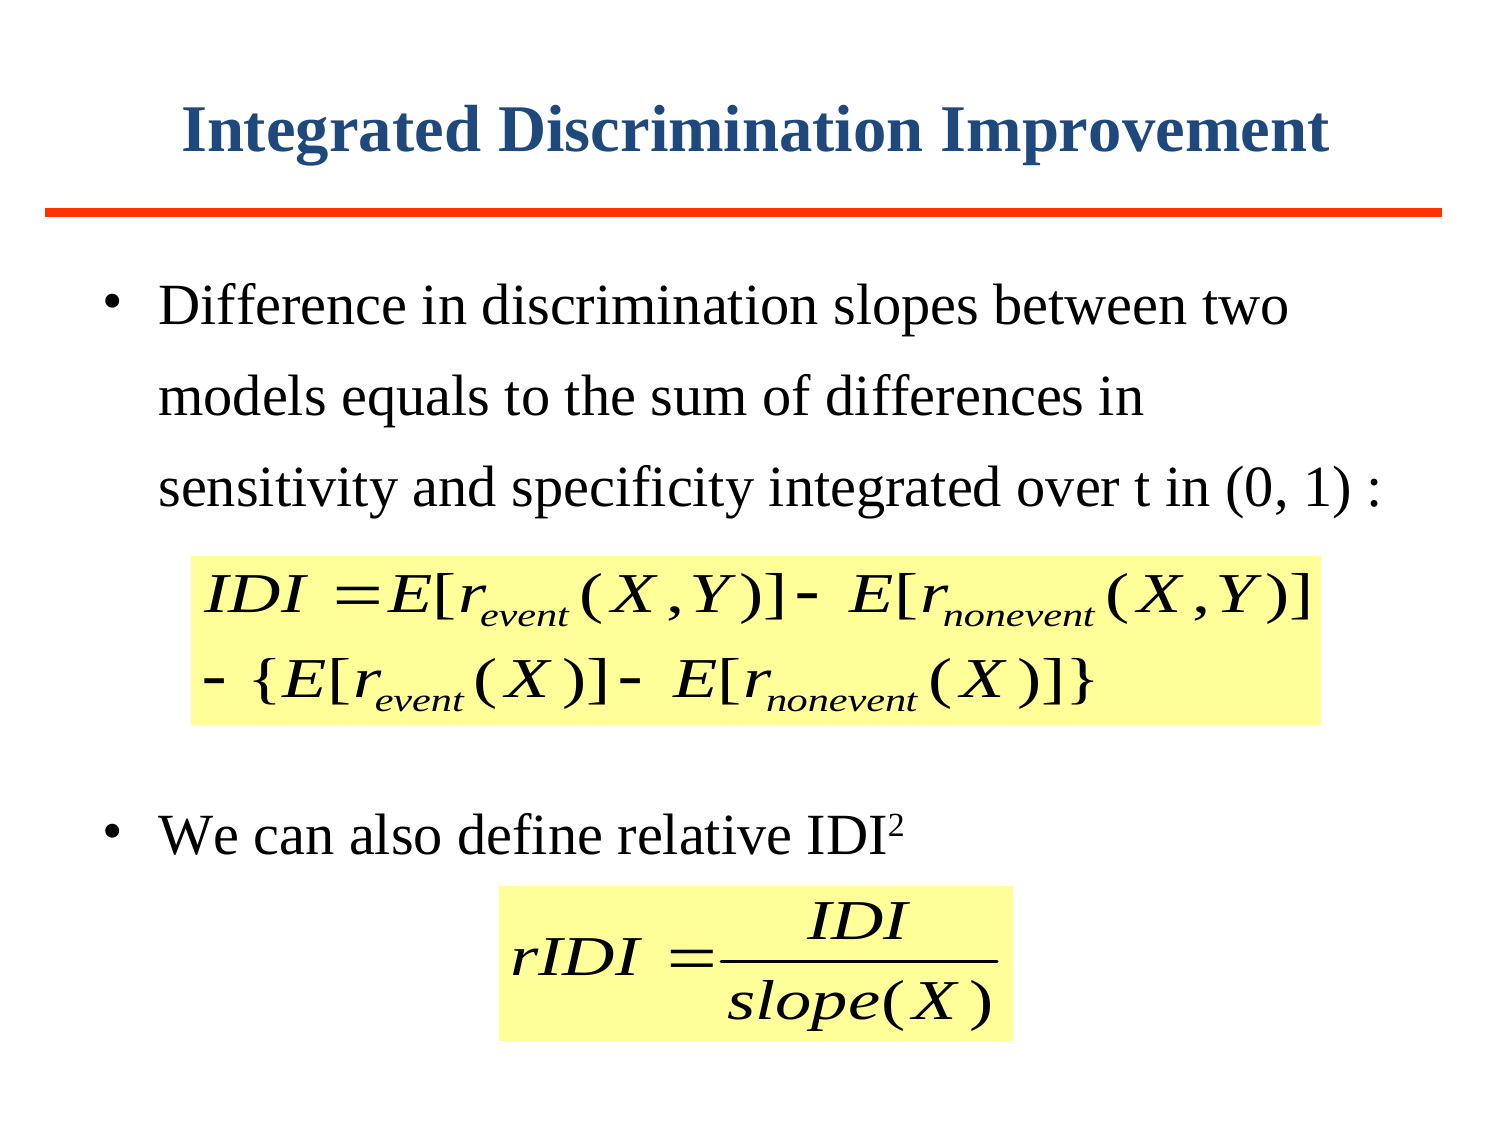

Integrated Discrimination Improvement
Difference in discrimination slopes between two models equals to the sum of differences in sensitivity and specificity integrated over t in (0, 1) :
We can also define relative IDI2